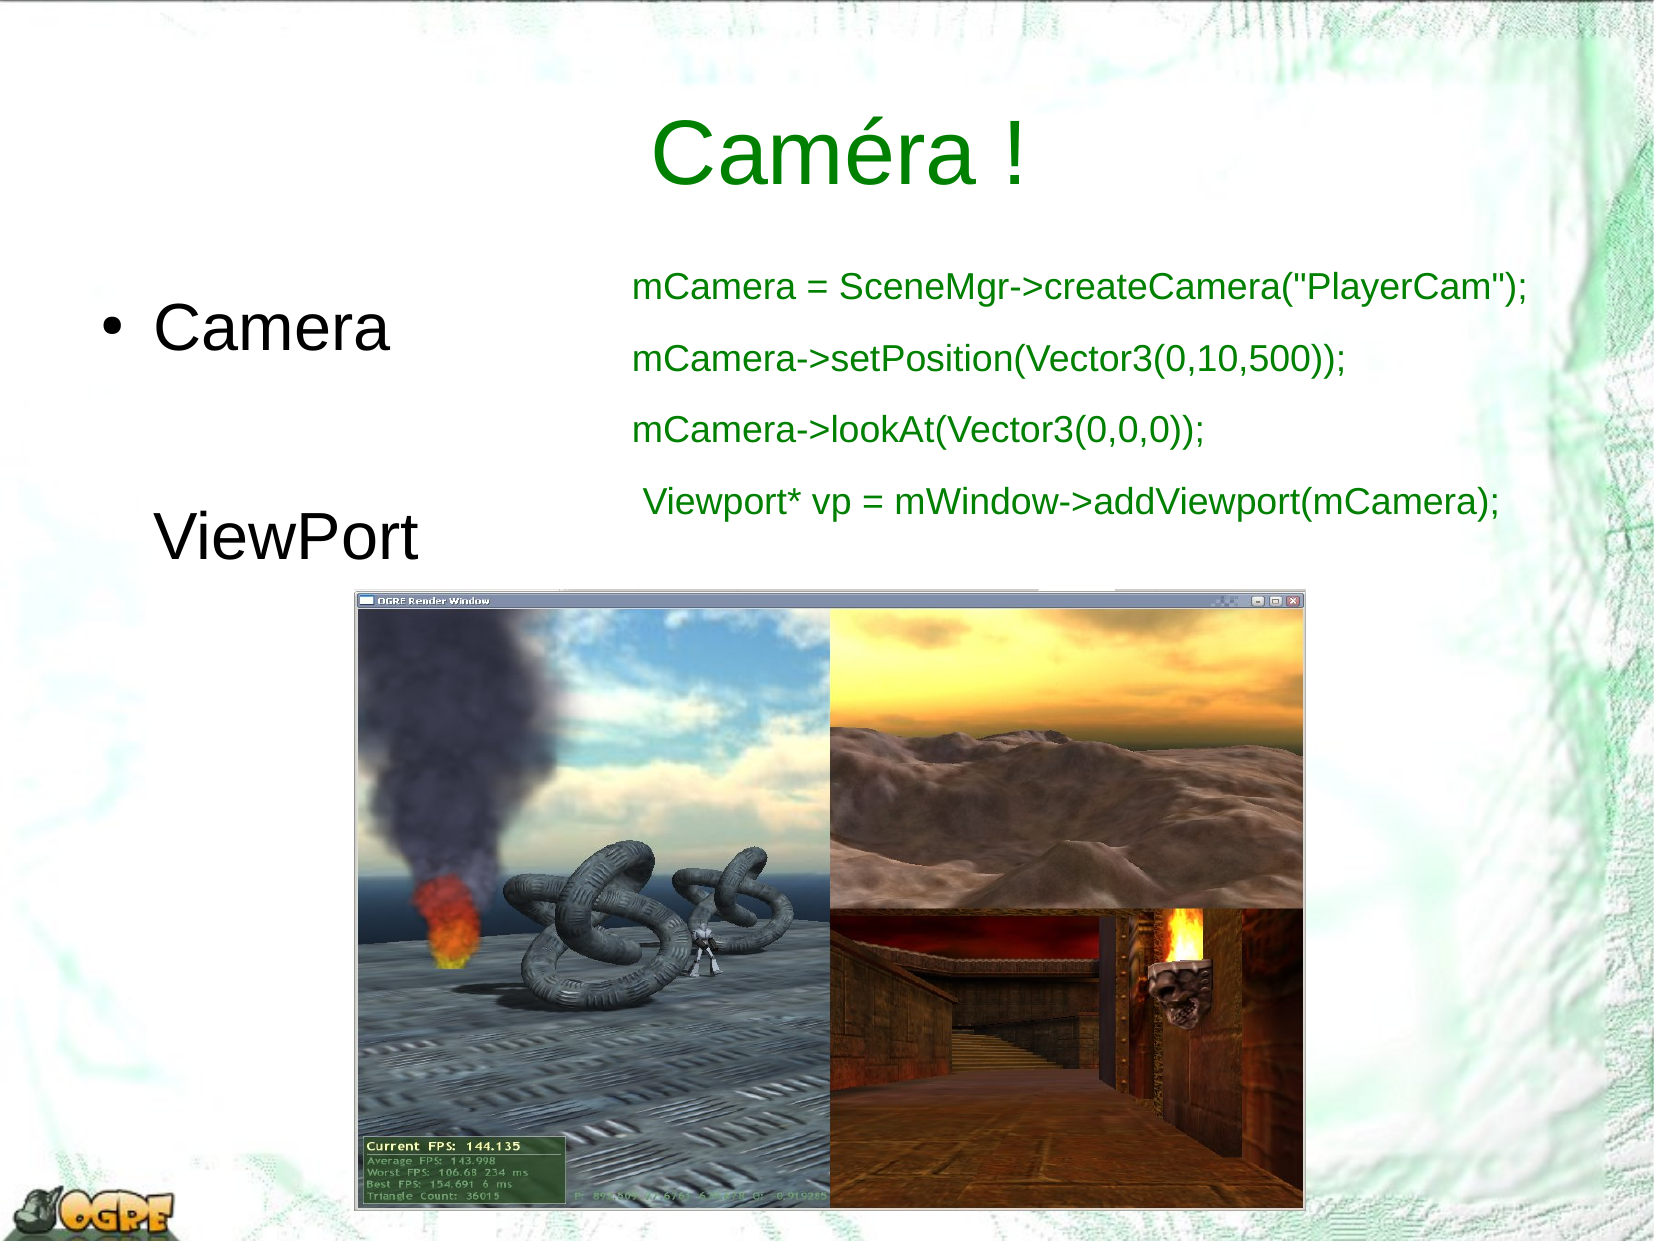

# Caméra !
mCamera = SceneMgr->createCamera("PlayerCam");
mCamera->setPosition(Vector3(0,10,500));
mCamera->lookAt(Vector3(0,0,0));
 Viewport* vp = mWindow->addViewport(mCamera);
Camera
ViewPort